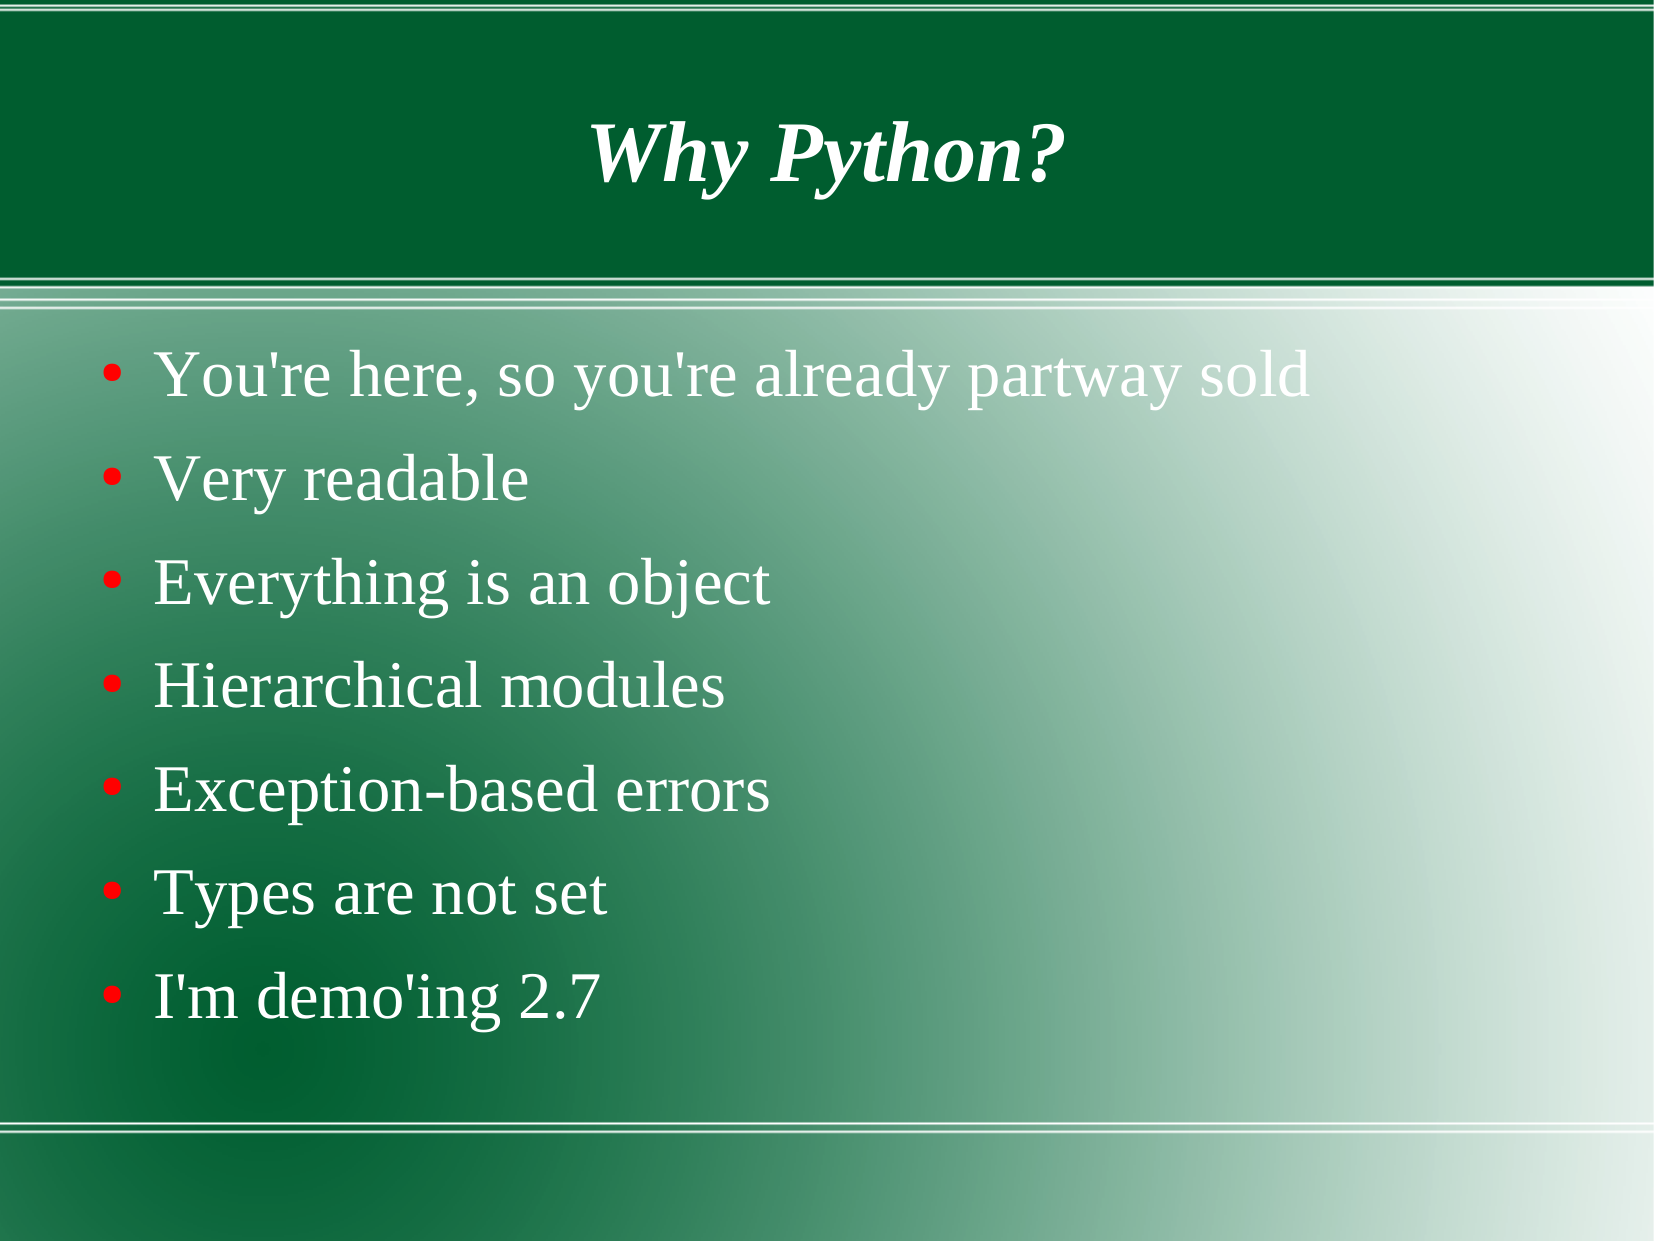

# Why Python?
You're here, so you're already partway sold
Very readable
Everything is an object
Hierarchical modules
Exception-based errors
Types are not set
I'm demo'ing 2.7